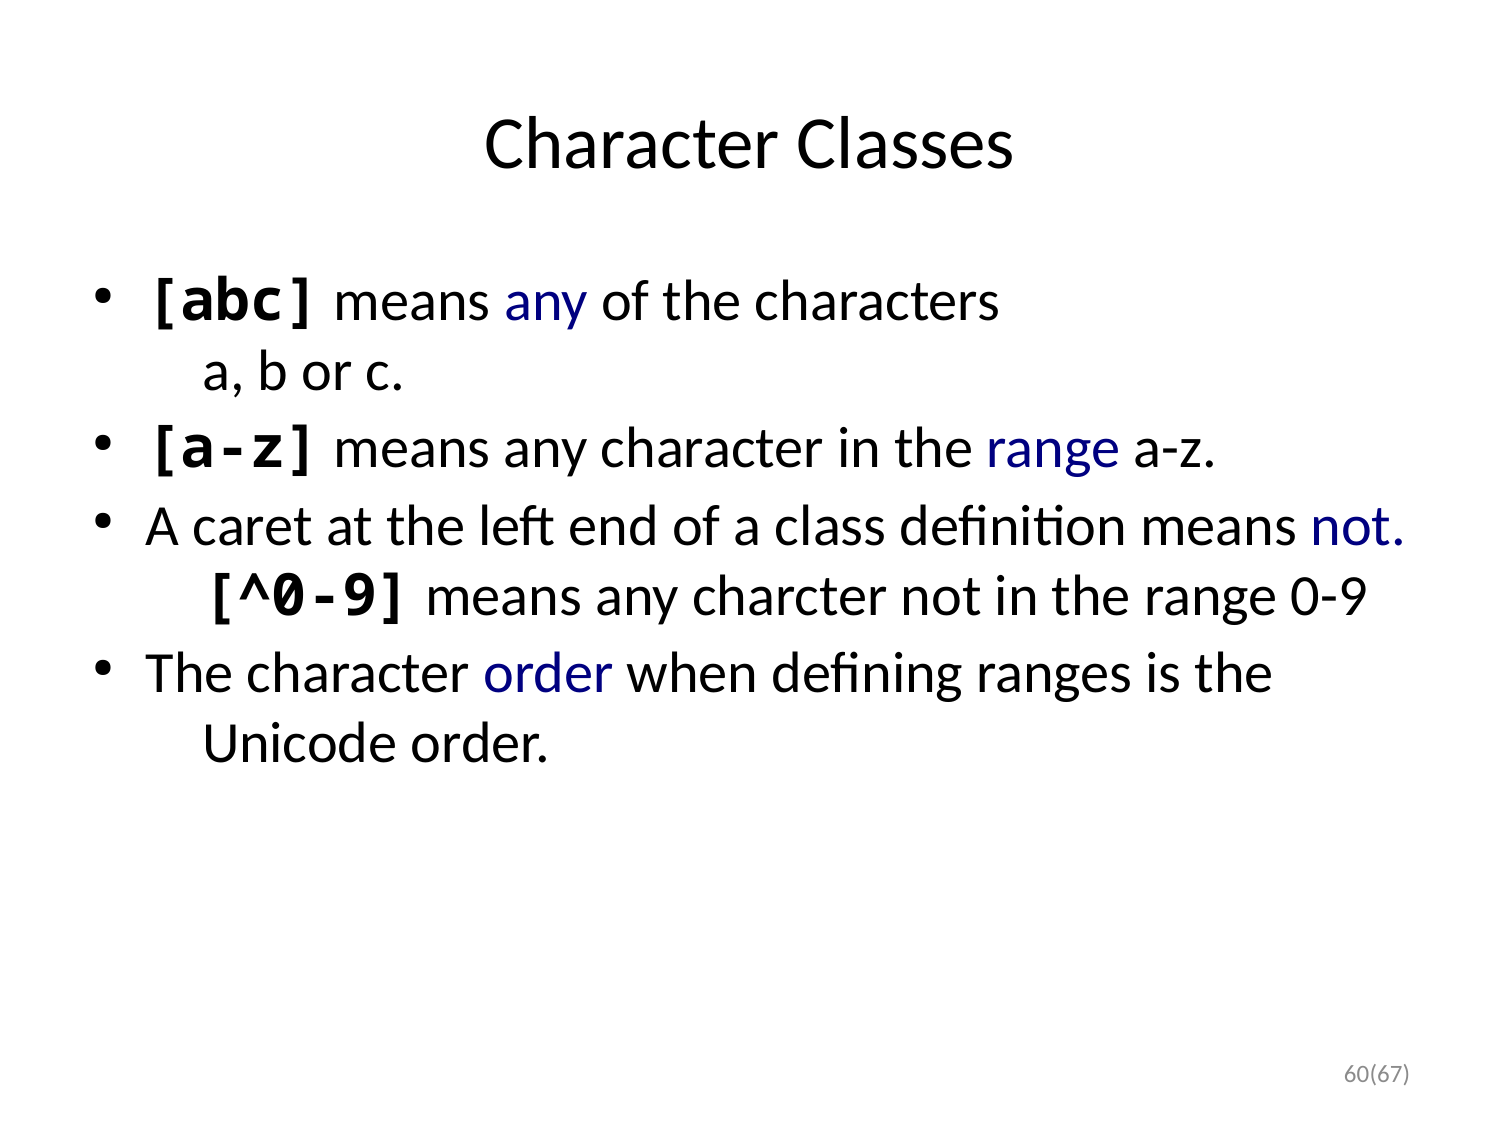

# Character Classes
[abc] means any of the characters
a, b or c.
[a-z] means any character in the range a-z.
A caret at the left end of a class definition means not. [^0-9] means any charcter not in the range 0-9
The character order when defining ranges is the Unicode order.
60